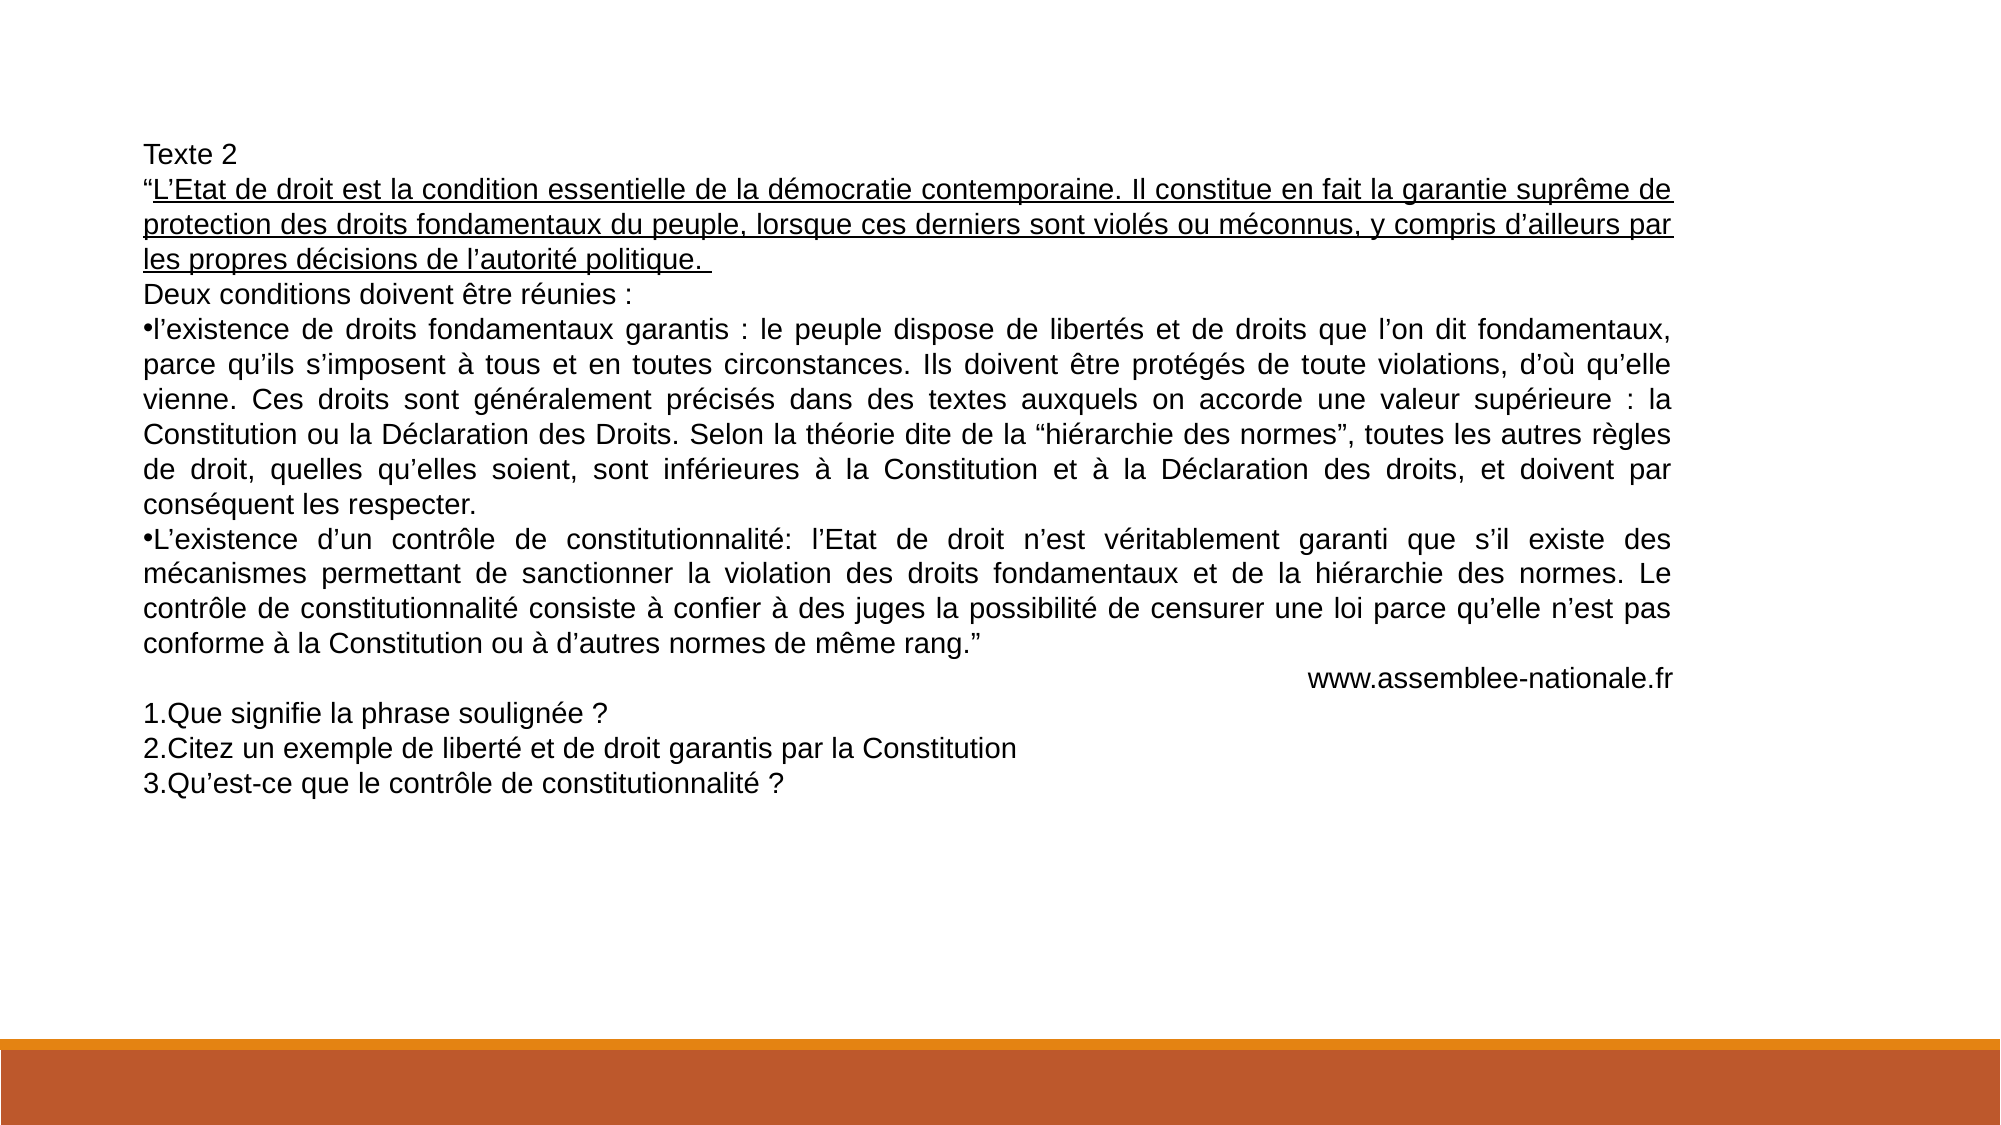

Texte 2
“L’Etat de droit est la condition essentielle de la démocratie contemporaine. Il constitue en fait la garantie suprême de protection des droits fondamentaux du peuple, lorsque ces derniers sont violés ou méconnus, y compris d’ailleurs par les propres décisions de l’autorité politique.
Deux conditions doivent être réunies :
l’existence de droits fondamentaux garantis : le peuple dispose de libertés et de droits que l’on dit fondamentaux, parce qu’ils s’imposent à tous et en toutes circonstances. Ils doivent être protégés de toute violations, d’où qu’elle vienne. Ces droits sont généralement précisés dans des textes auxquels on accorde une valeur supérieure : la Constitution ou la Déclaration des Droits. Selon la théorie dite de la “hiérarchie des normes”, toutes les autres règles de droit, quelles qu’elles soient, sont inférieures à la Constitution et à la Déclaration des droits, et doivent par conséquent les respecter.
L’existence d’un contrôle de constitutionnalité: l’Etat de droit n’est véritablement garanti que s’il existe des mécanismes permettant de sanctionner la violation des droits fondamentaux et de la hiérarchie des normes. Le contrôle de constitutionnalité consiste à confier à des juges la possibilité de censurer une loi parce qu’elle n’est pas conforme à la Constitution ou à d’autres normes de même rang.”
www.assemblee-nationale.fr
Que signifie la phrase soulignée ?
Citez un exemple de liberté et de droit garantis par la Constitution
Qu’est-ce que le contrôle de constitutionnalité ?